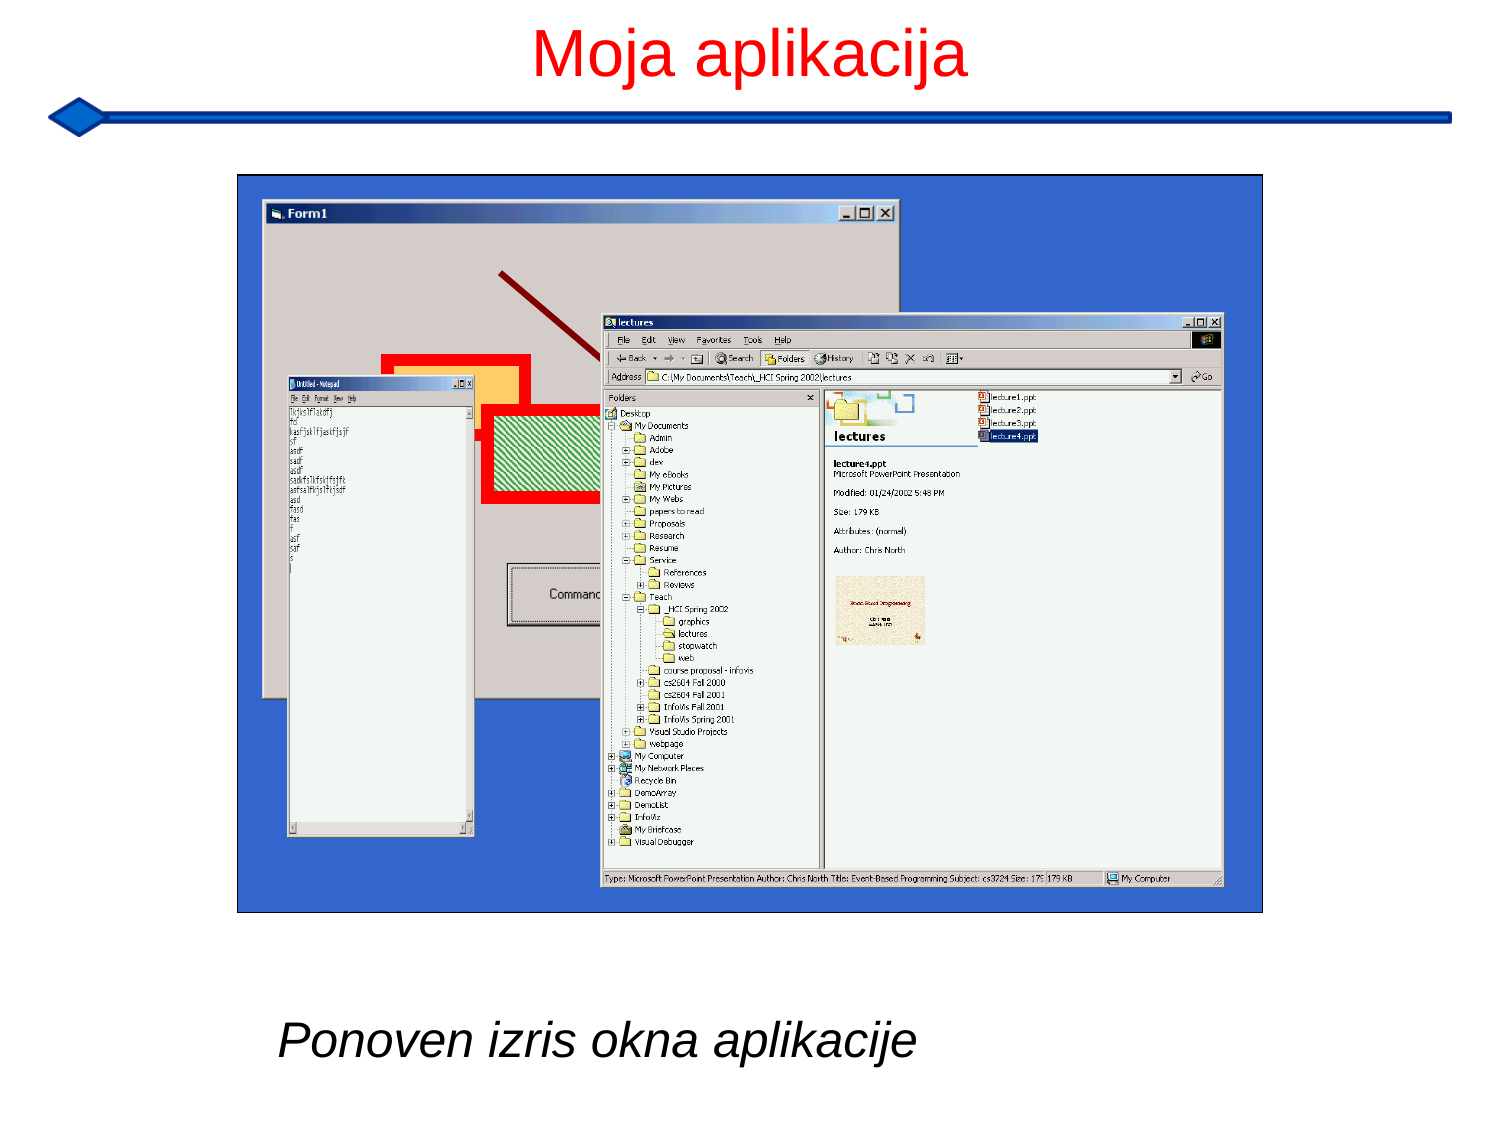

# Moja aplikacija
Ponoven izris okna aplikacije